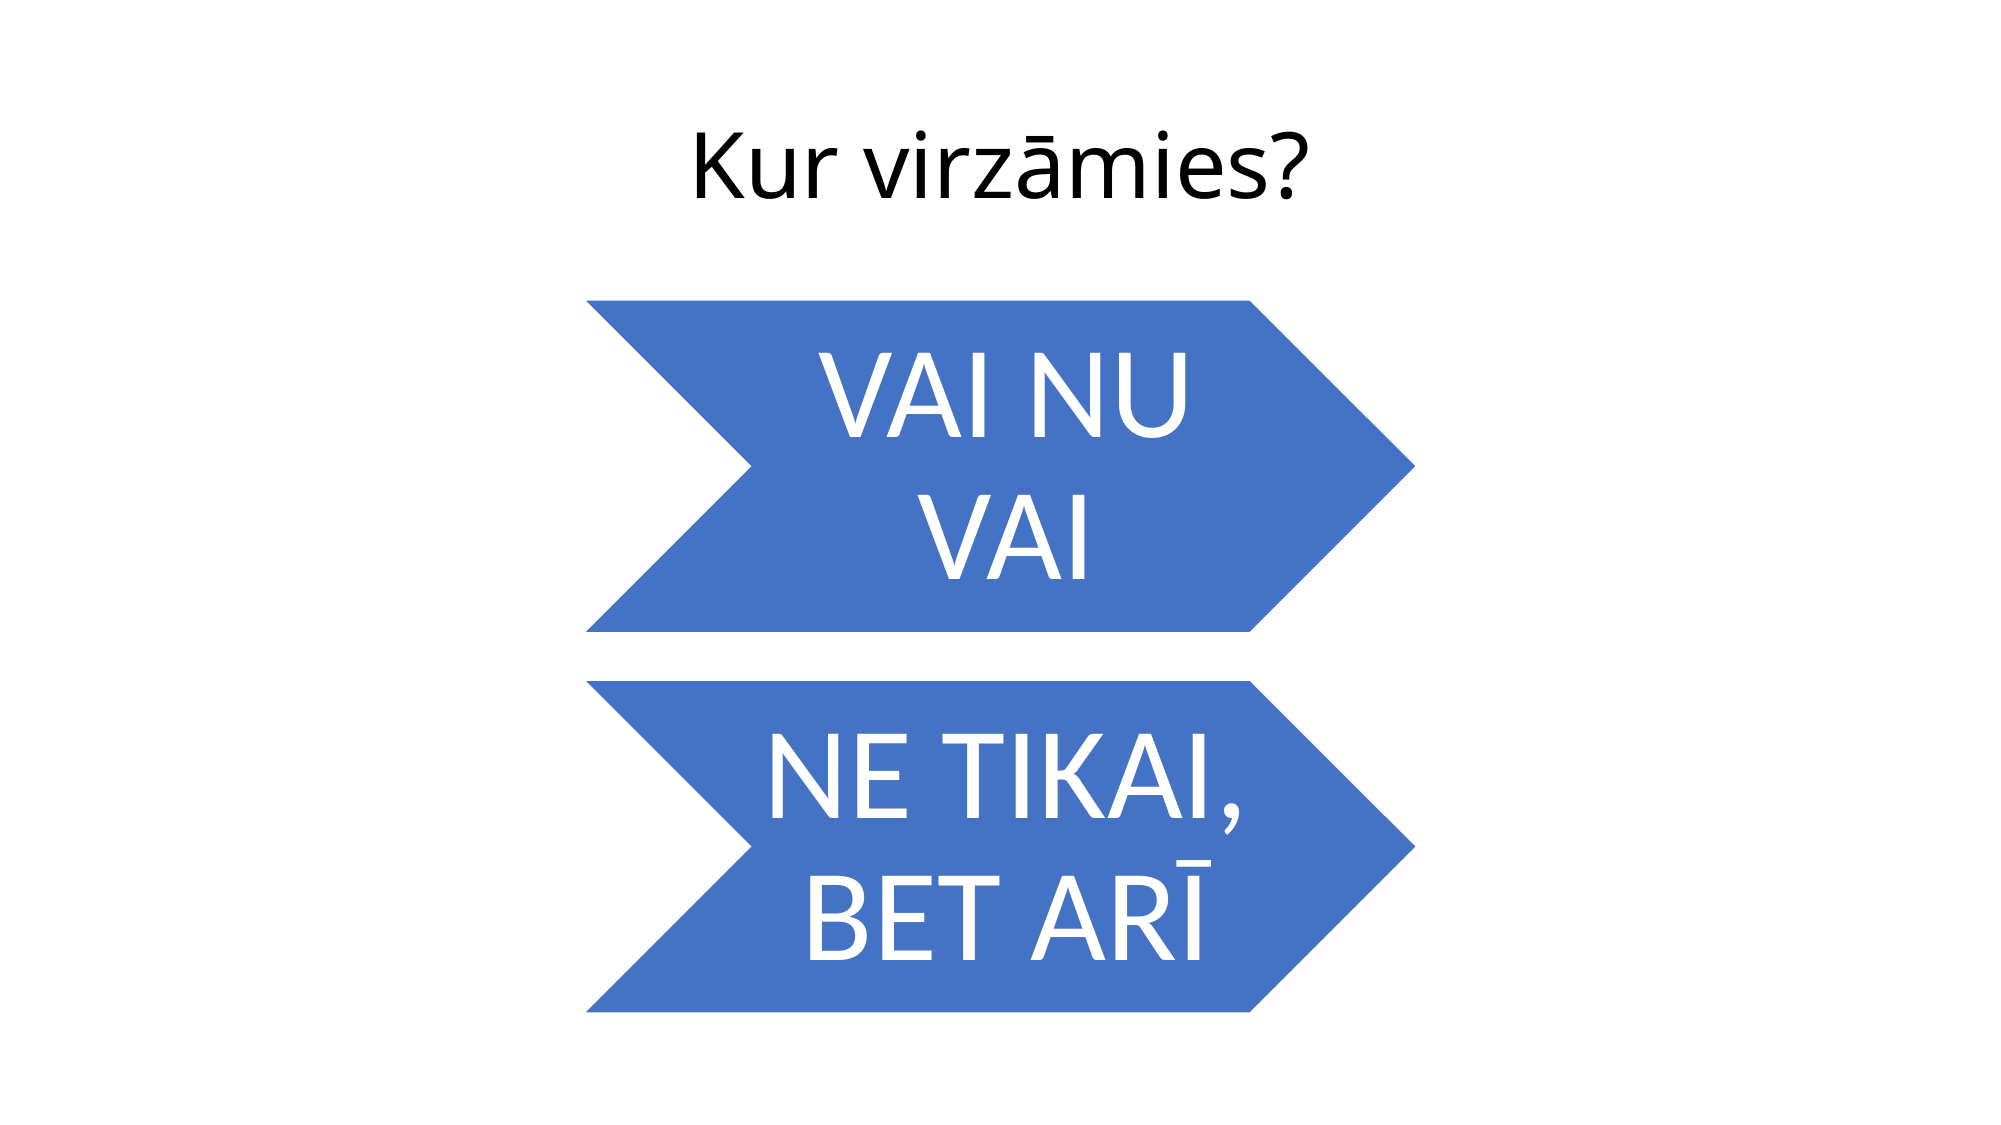

# Kur virzāmies?
VAI NU VAI
NE TIKAI, BET ARĪ